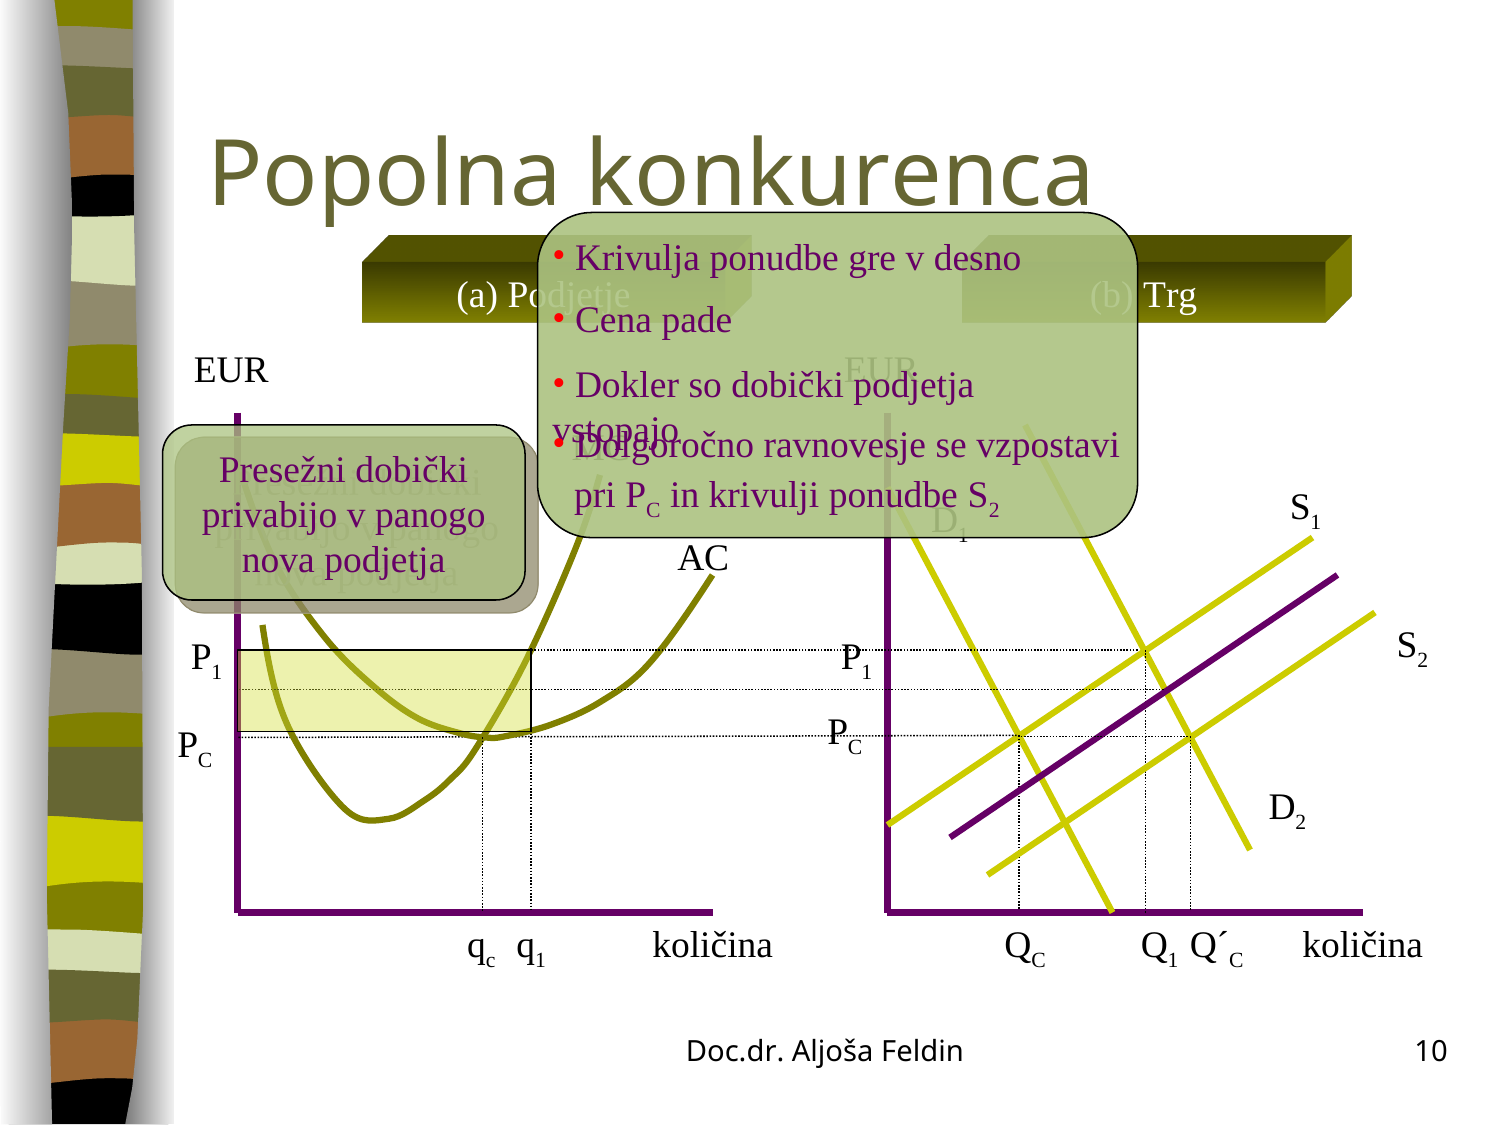

# Popolna konkurenca
 Krivulja ponudbe gre v desno
(a) Podjetje
(b) Trg
 Cena pade
EUR
EUR
 Dokler so dobički podjetja vstopajo
 Dolgoročno ravnovesje se vzpostavi
MC
Presežni dobički
privabijo v panogo
nova podjetja
 pri PC in krivulji ponudbe S2
S1
D1
AC
S2
P1
P1
PC
PC
D2
qc
q1
količina
QC
Q1
Q´C
količina
Doc.dr. Aljoša Feldin